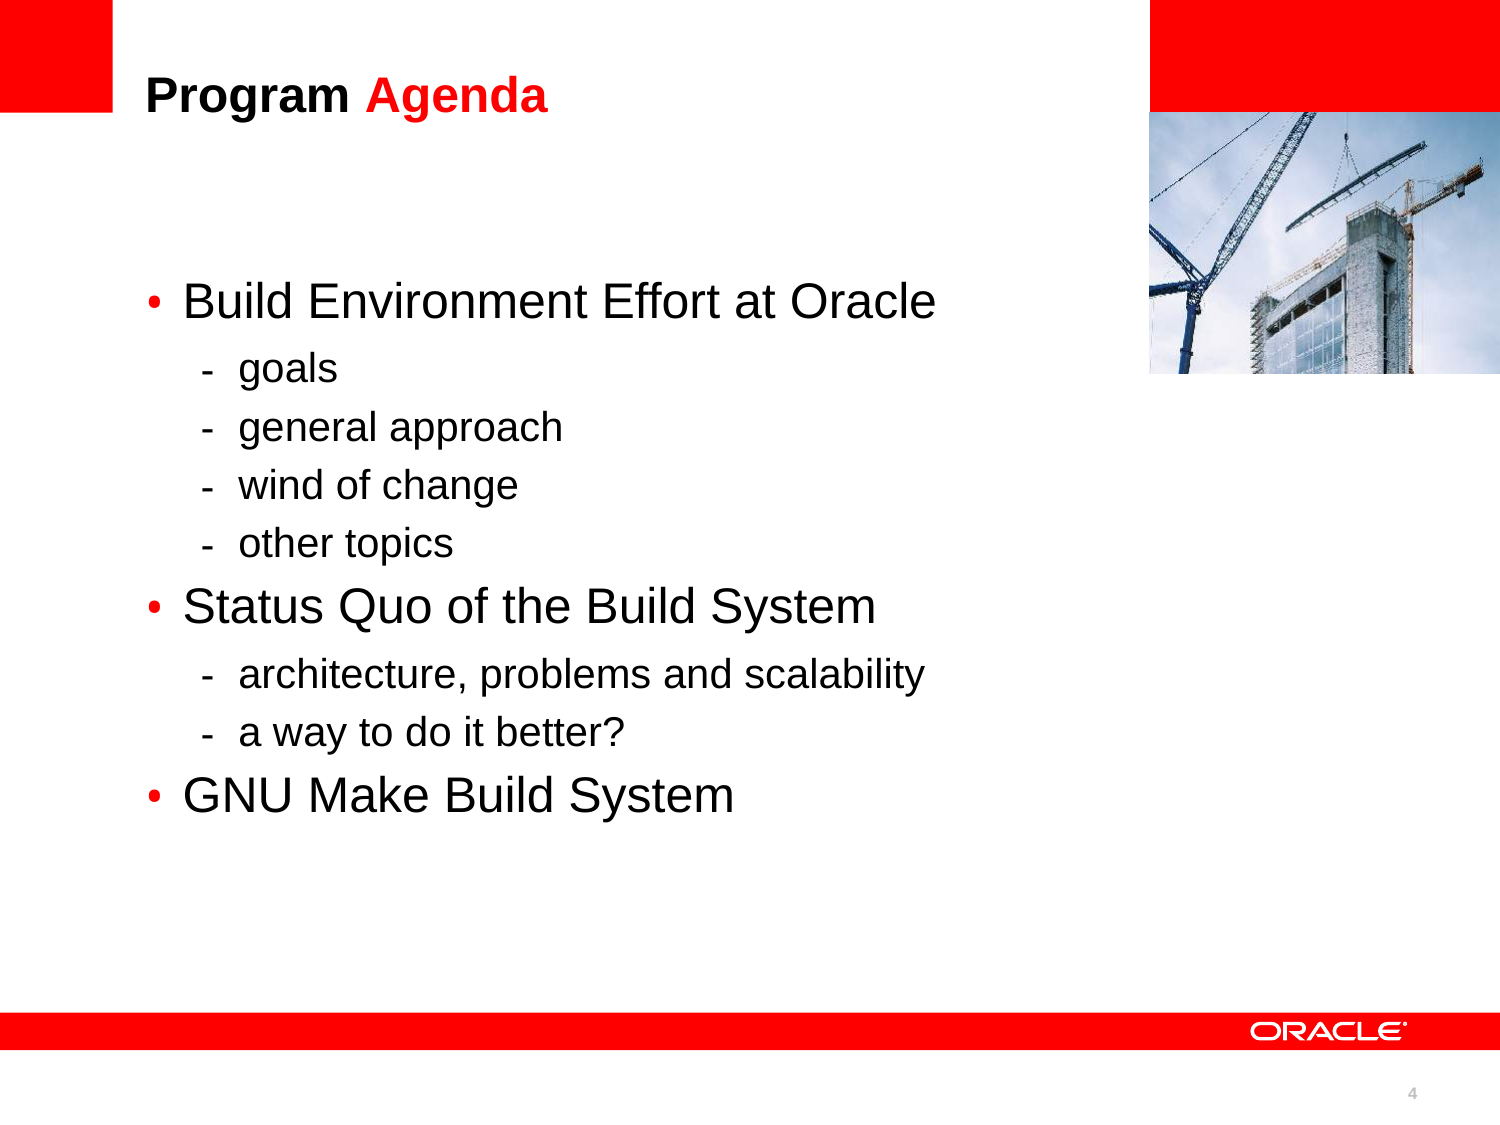

# Program Agenda
Build Environment Effort at Oracle
goals
general approach
wind of change
other topics
Status Quo of the Build System
architecture, problems and scalability
a way to do it better?
GNU Make Build System